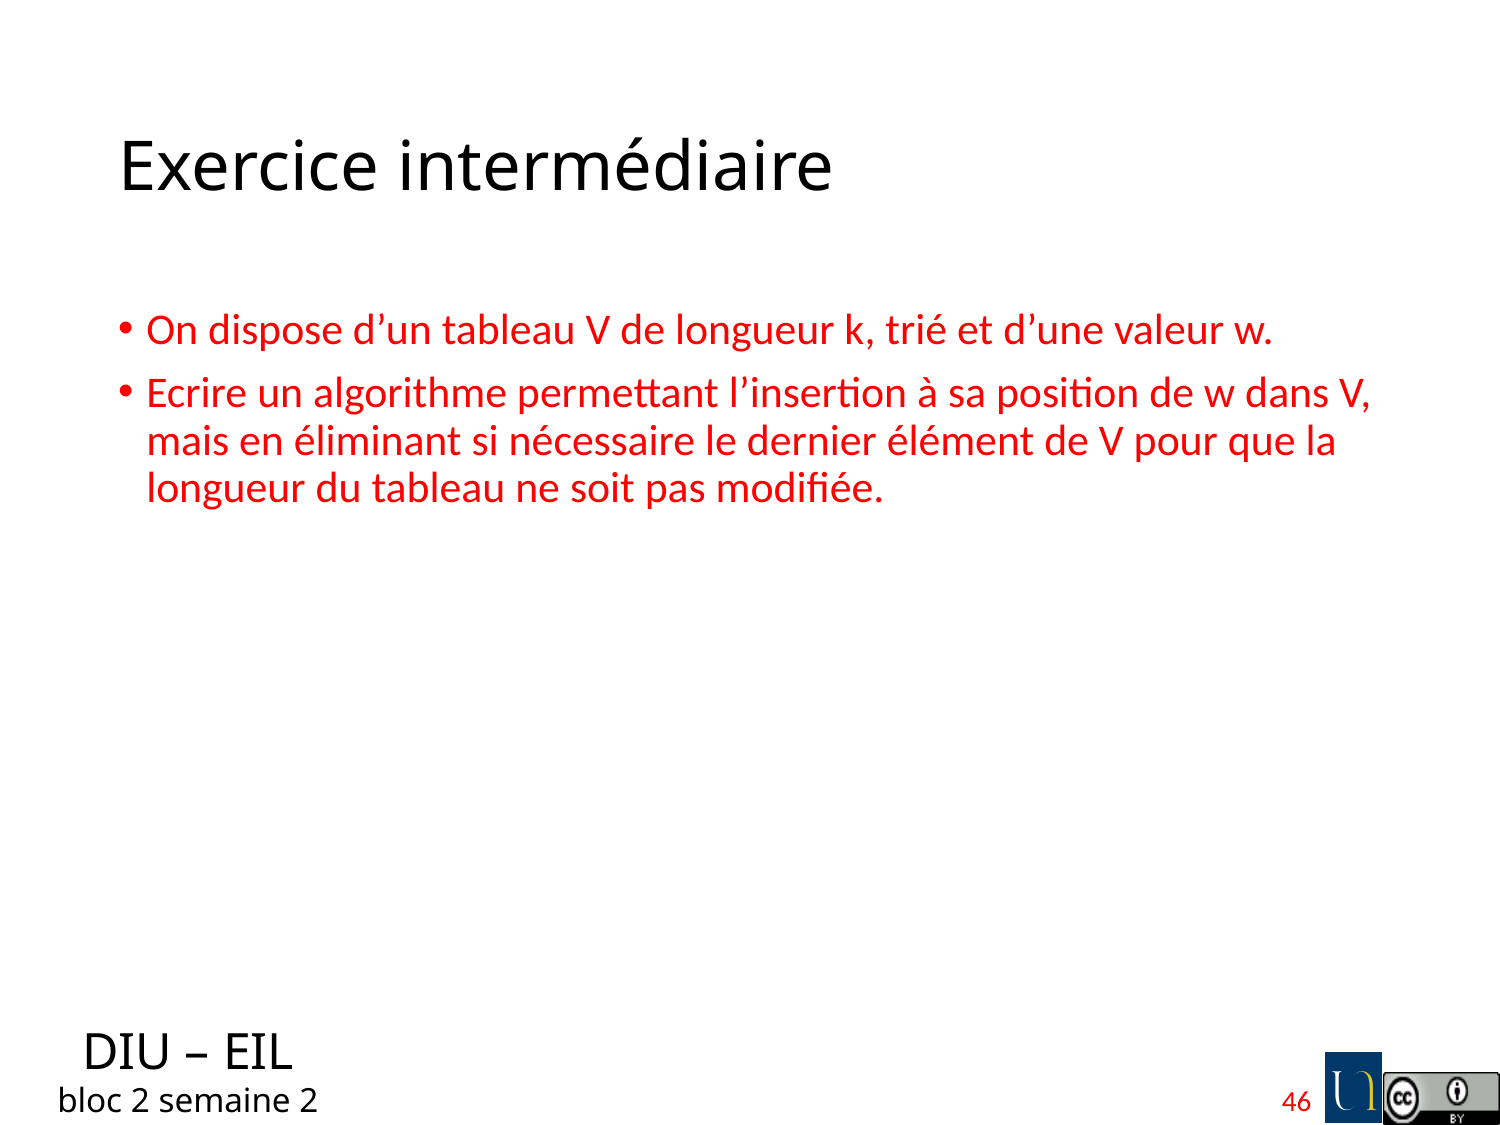

# Exercice intermédiaire
On dispose d’un tableau V de longueur k, trié et d’une valeur w.
Ecrire un algorithme permettant l’insertion à sa position de w dans V, mais en éliminant si nécessaire le dernier élément de V pour que la longueur du tableau ne soit pas modifiée.